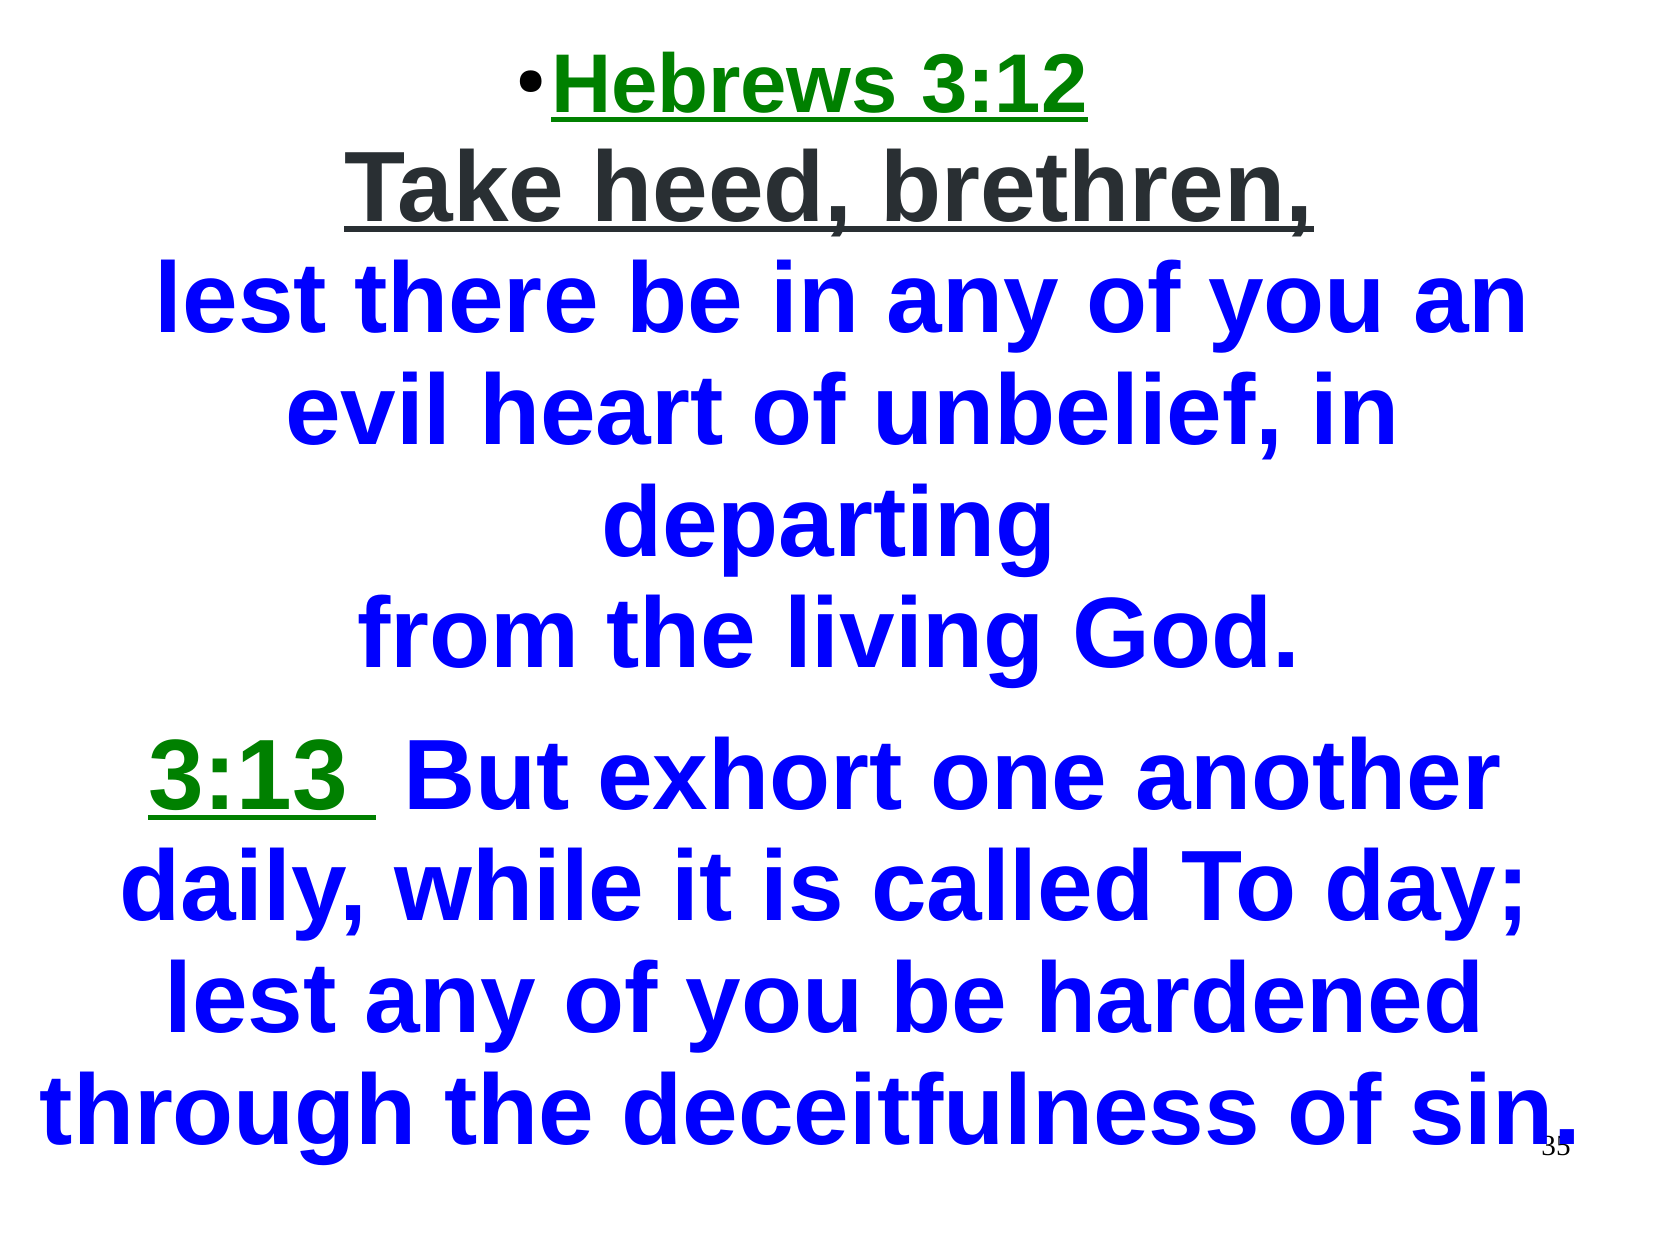

# Hebrews 3:12  Take heed, brethren, lest there be in any of you an evil heart of unbelief, in departing from the living God.
3:13  But exhort one another daily, while it is called To day; lest any of you be hardened through the deceitfulness of sin.
35